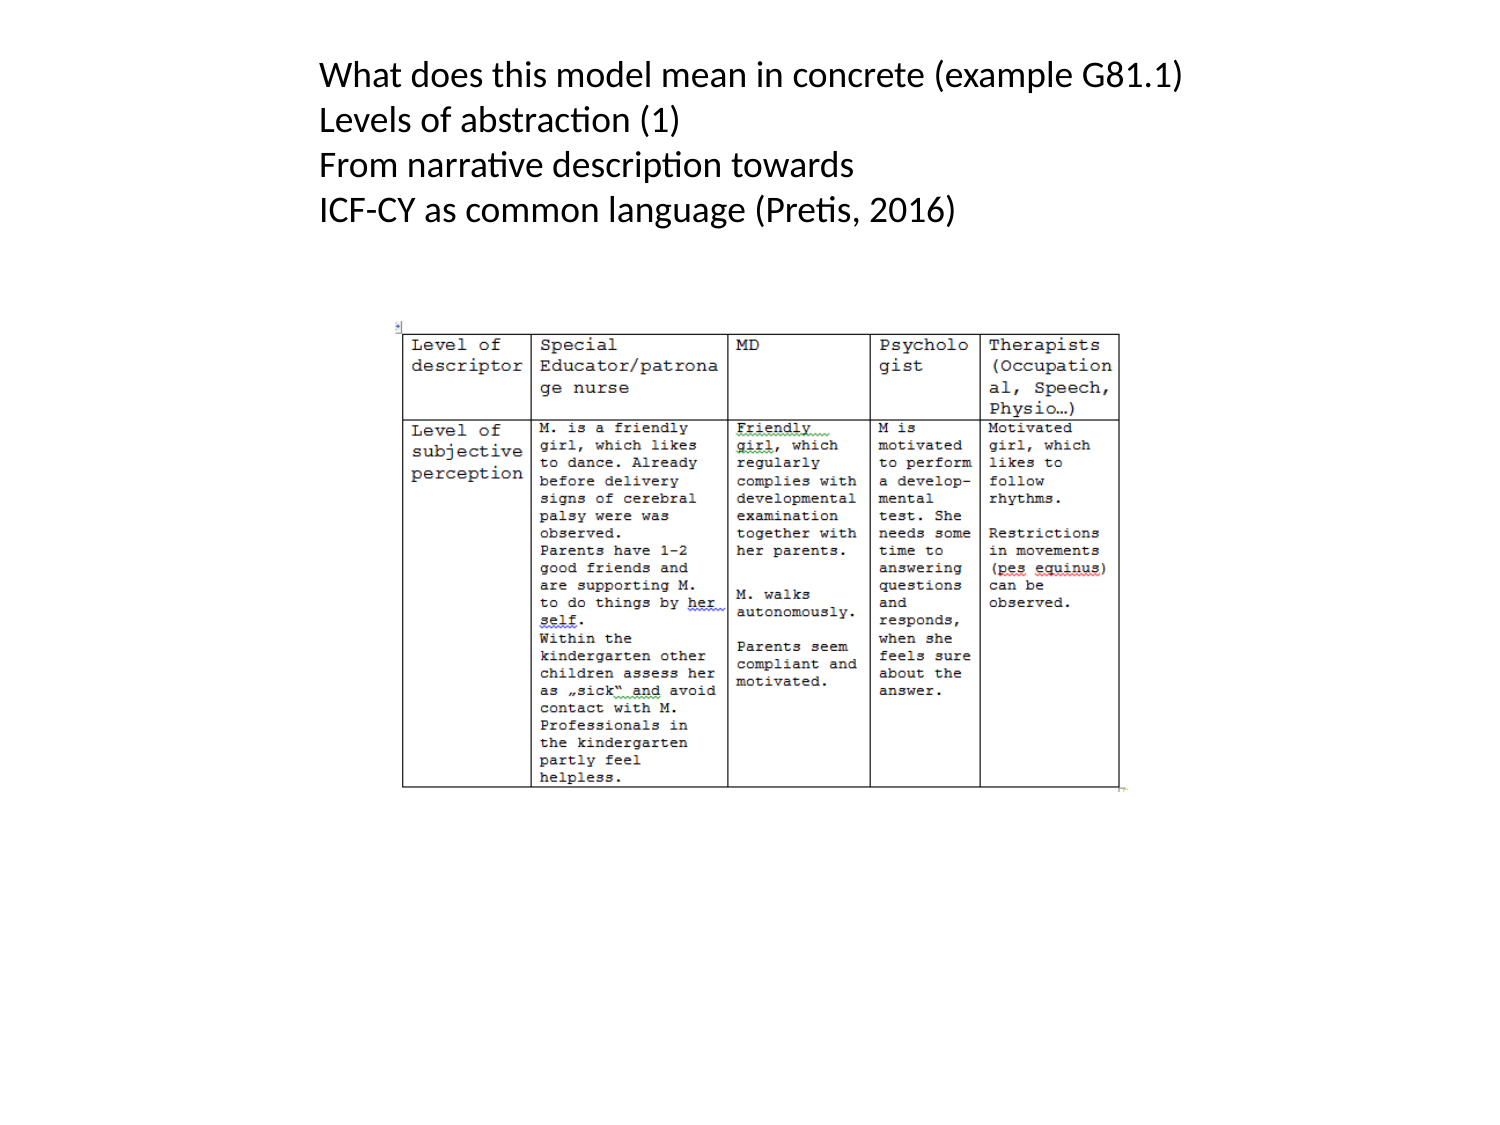

What does this model mean in concrete (example G81.1)
Levels of abstraction (1)
From narrative description towards
ICF-CY as common language (Pretis, 2016)